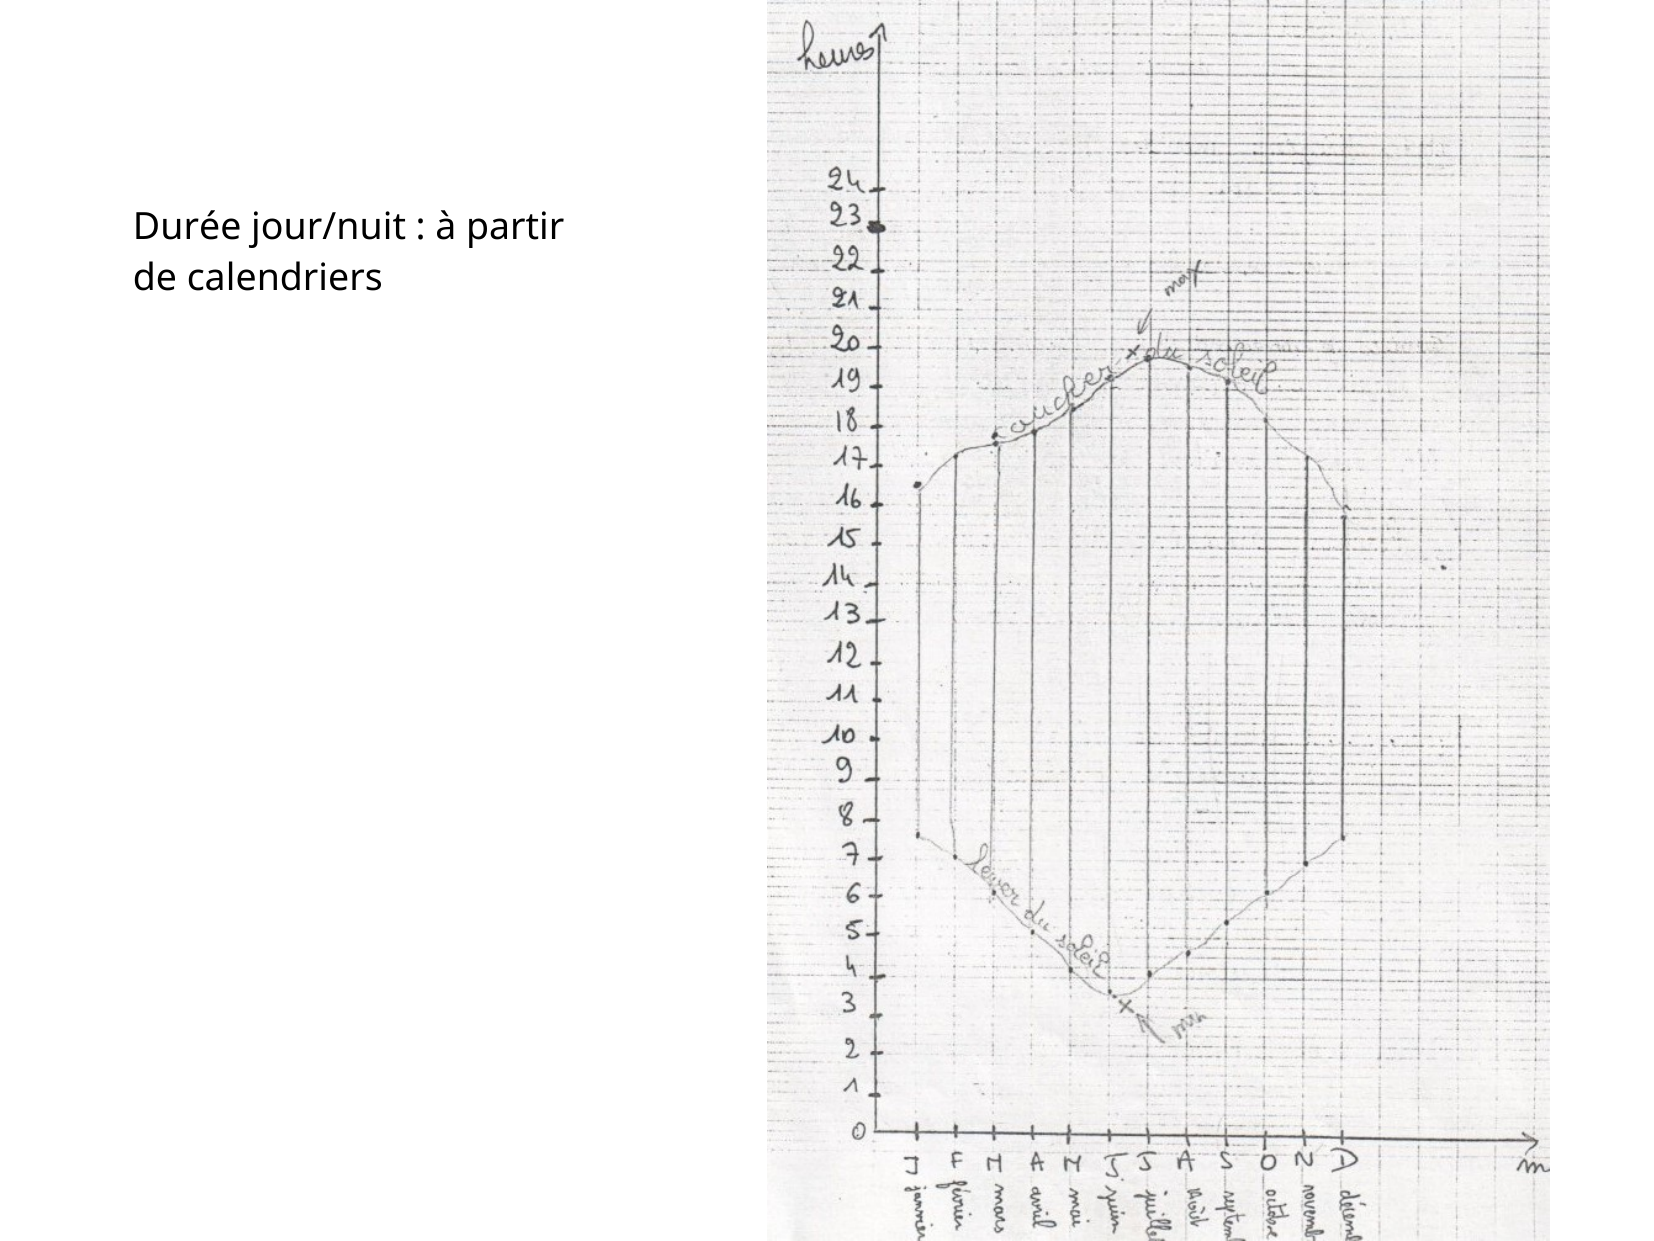

Durée jour/nuit : à partir de calendriers